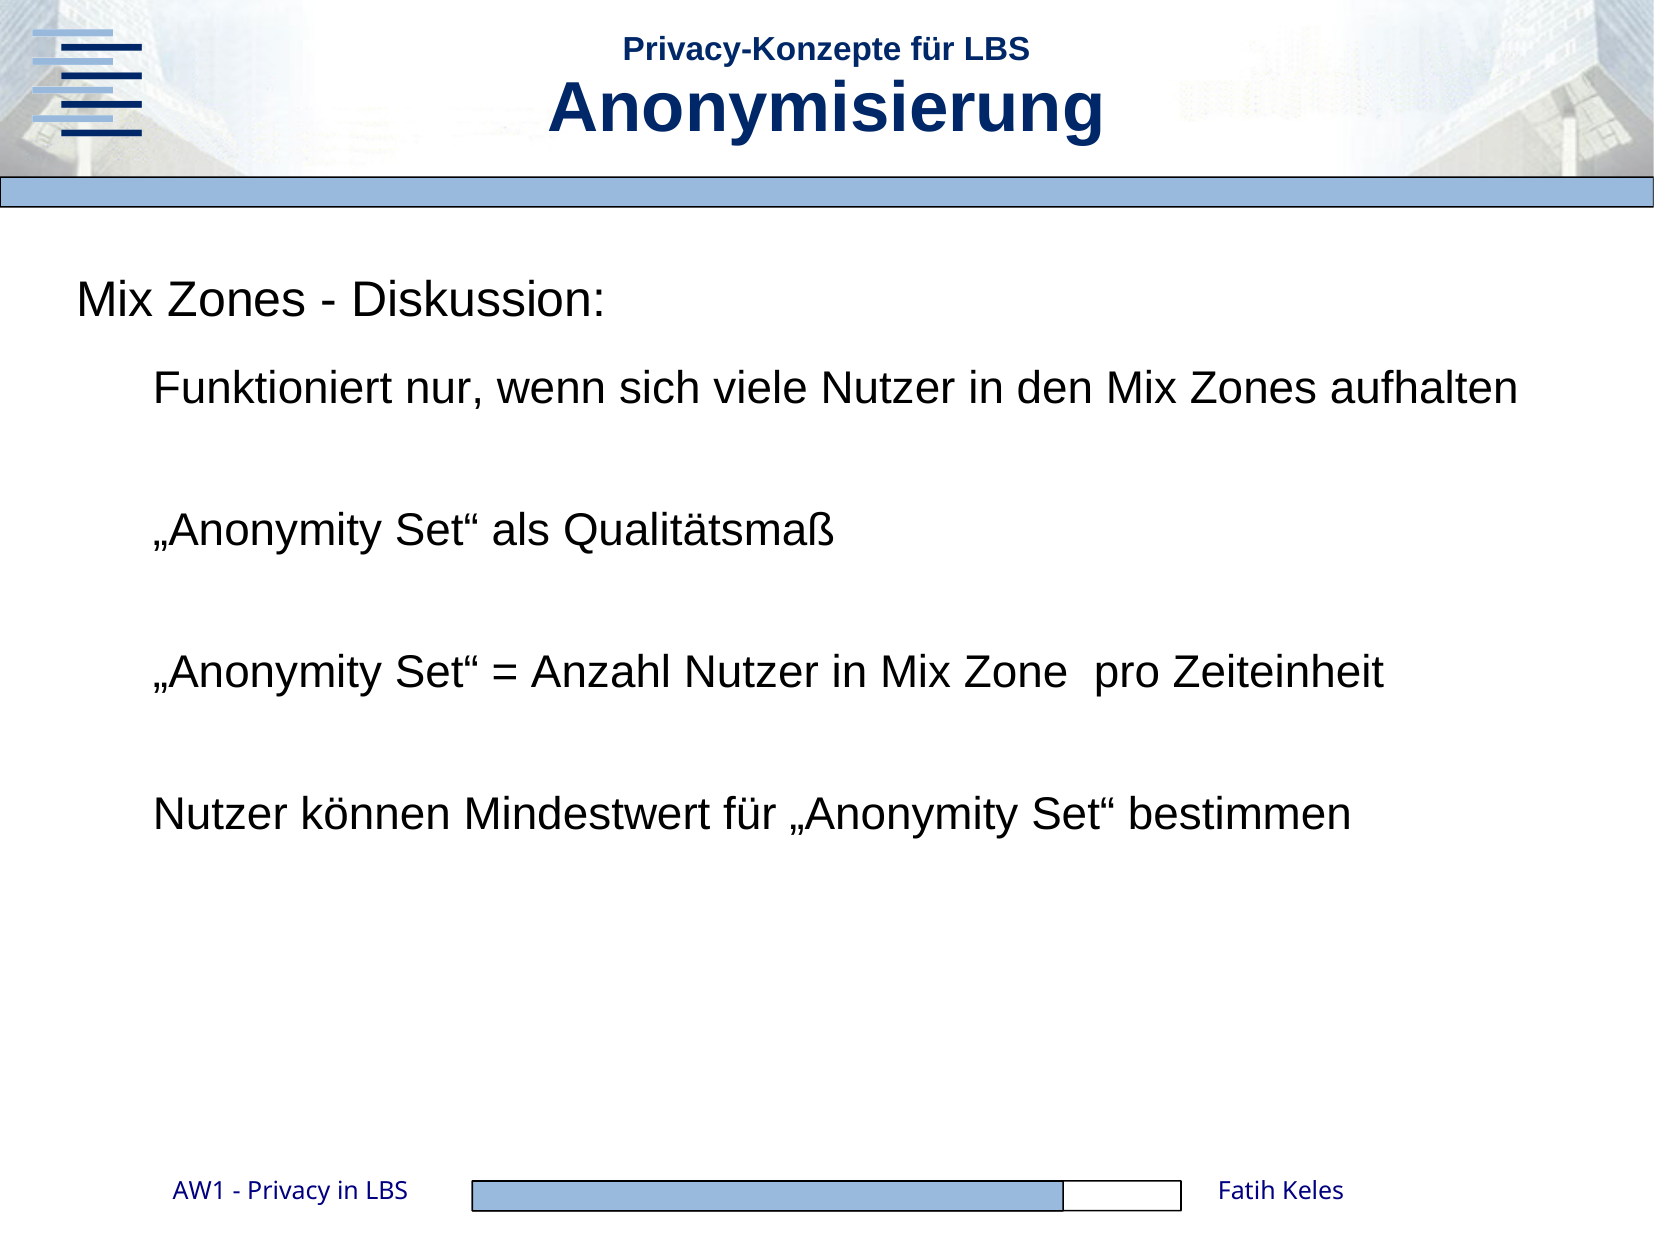

# Privacy-Konzepte für LBS Anonymisierung
Mix Zones - Diskussion:
Funktioniert nur, wenn sich viele Nutzer in den Mix Zones aufhalten
„Anonymity Set“ als Qualitätsmaß
„Anonymity Set“ = Anzahl Nutzer in Mix Zone pro Zeiteinheit
Nutzer können Mindestwert für „Anonymity Set“ bestimmen